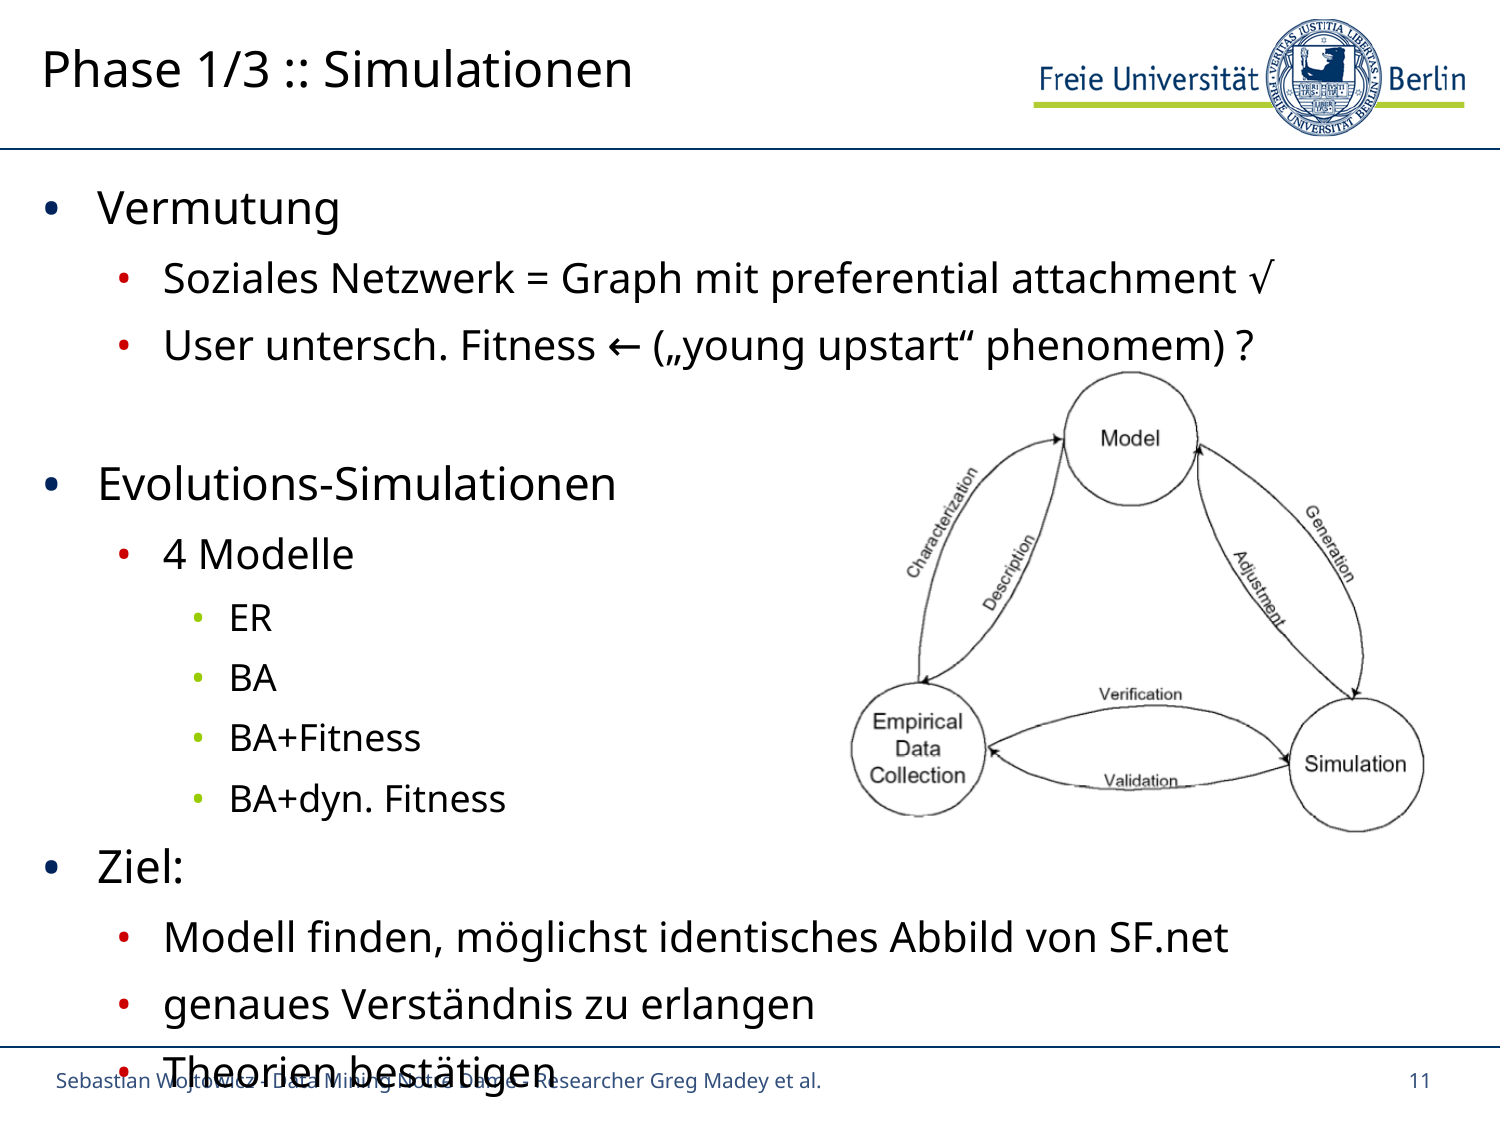

# Phase 1/3 :: Simulationen
Vermutung
Soziales Netzwerk = Graph mit preferential attachment √
User untersch. Fitness ← („young upstart“ phenomem) ?
Evolutions-Simulationen
4 Modelle
ER
BA
BA+Fitness
BA+dyn. Fitness
Ziel:
Modell finden, möglichst identisches Abbild von SF.net
genaues Verständnis zu erlangen
Theorien bestätigen
Sebastian Wojtowicz - Data Mining Notre Dame - Researcher Greg Madey et al.
11